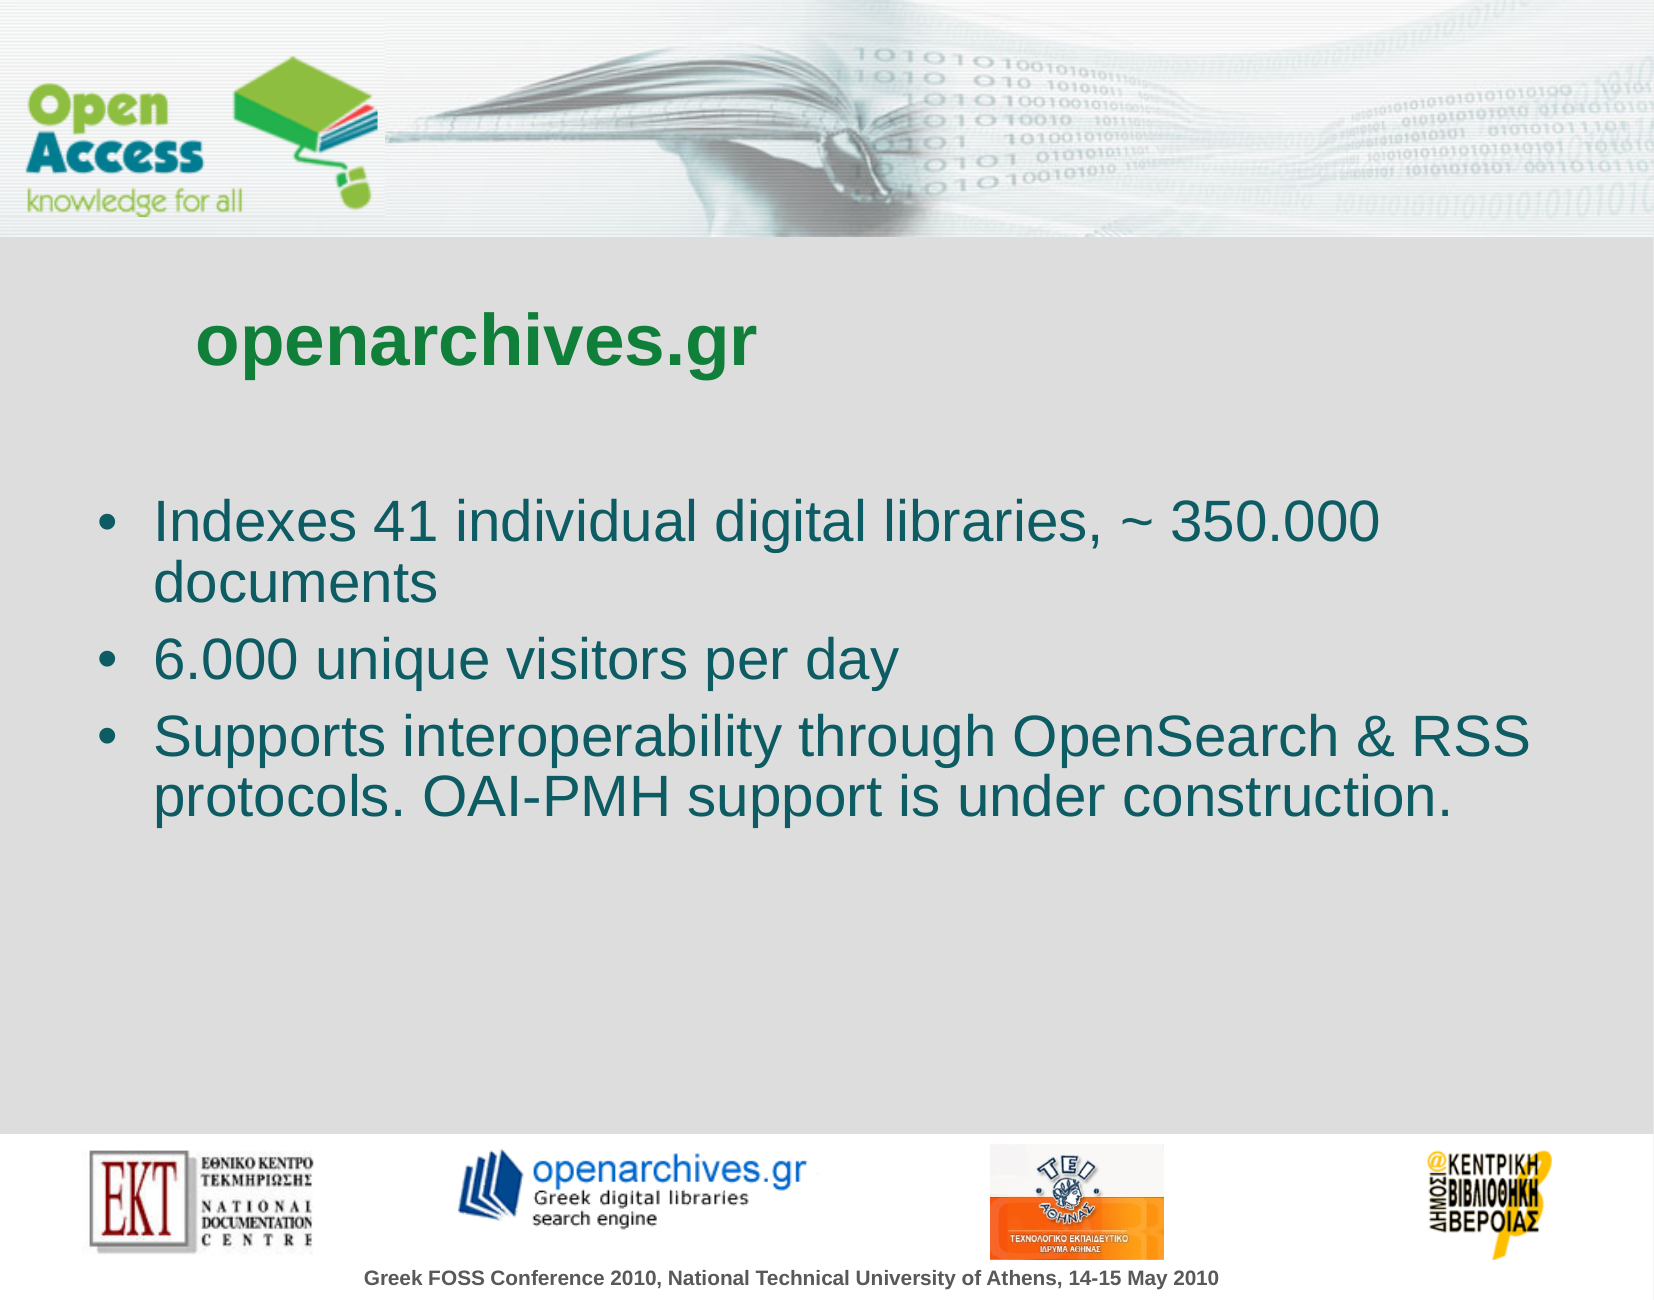

openarchives.gr
# Indexes 41 individual digital libraries, ~ 350.000 documents
6.000 unique visitors per day
Supports interoperability through OpenSearch & RSS protocols. OAI-PMH support is under construction.